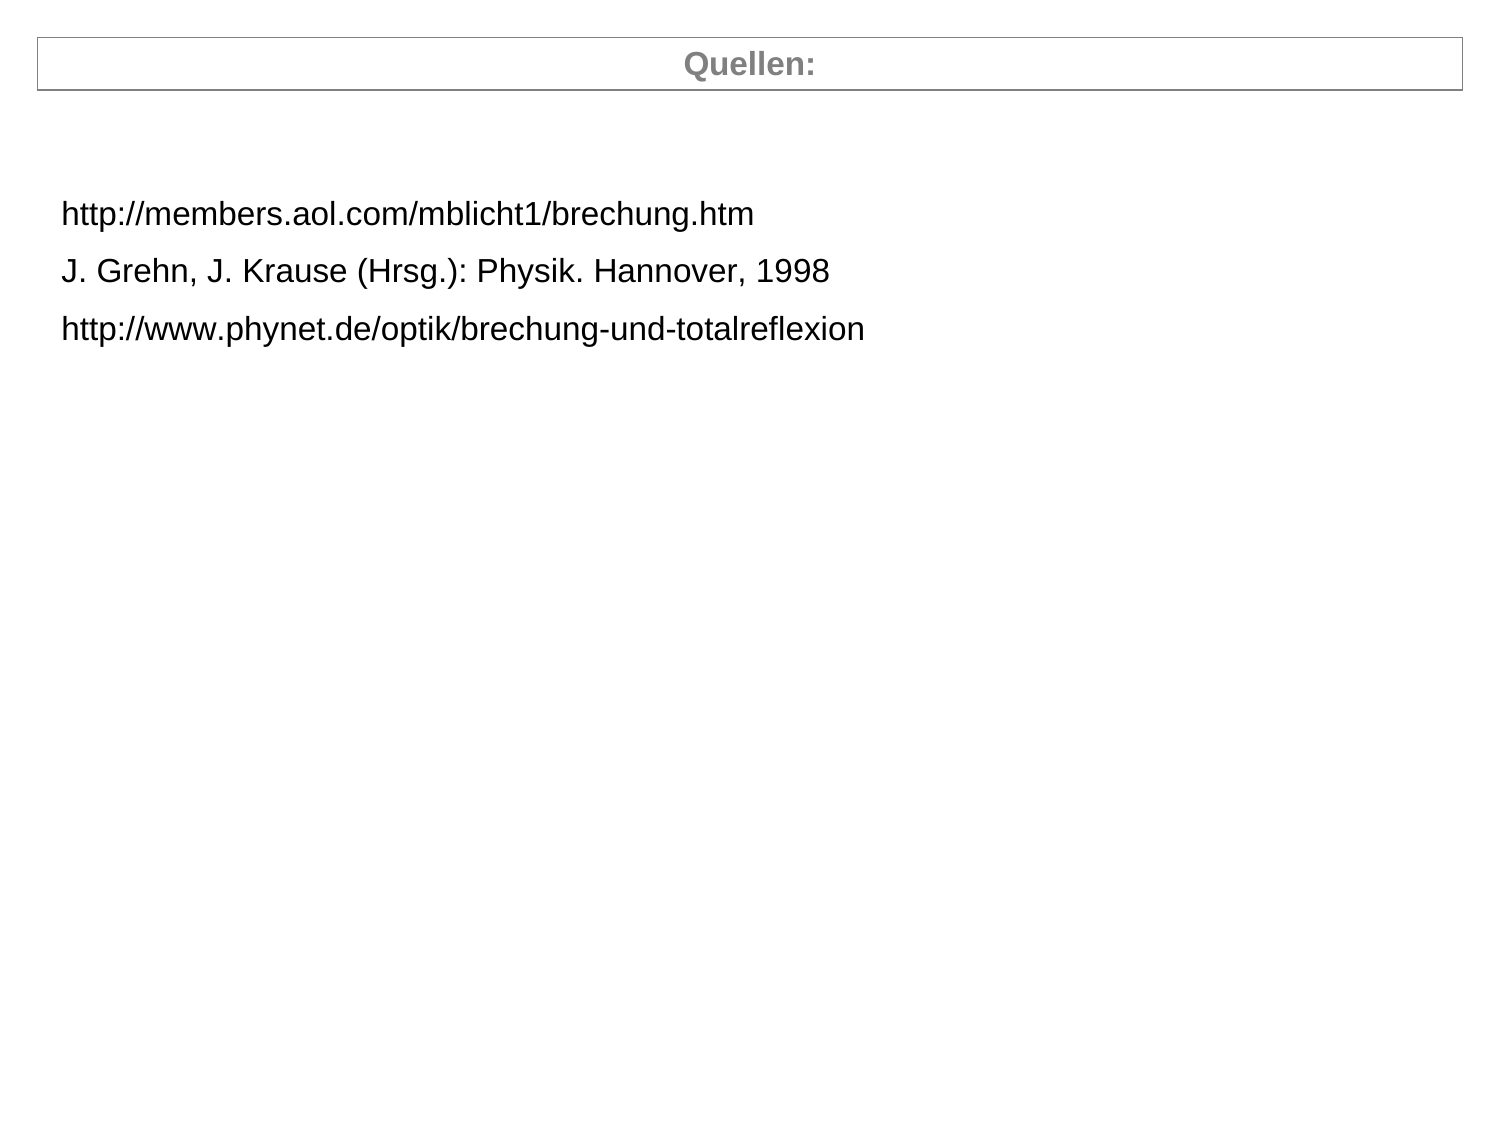

Quellen:
 http://members.aol.com/mblicht1/brechung.htm
 J. Grehn, J. Krause (Hrsg.): Physik. Hannover, 1998
 http://www.phynet.de/optik/brechung-und-totalreflexion